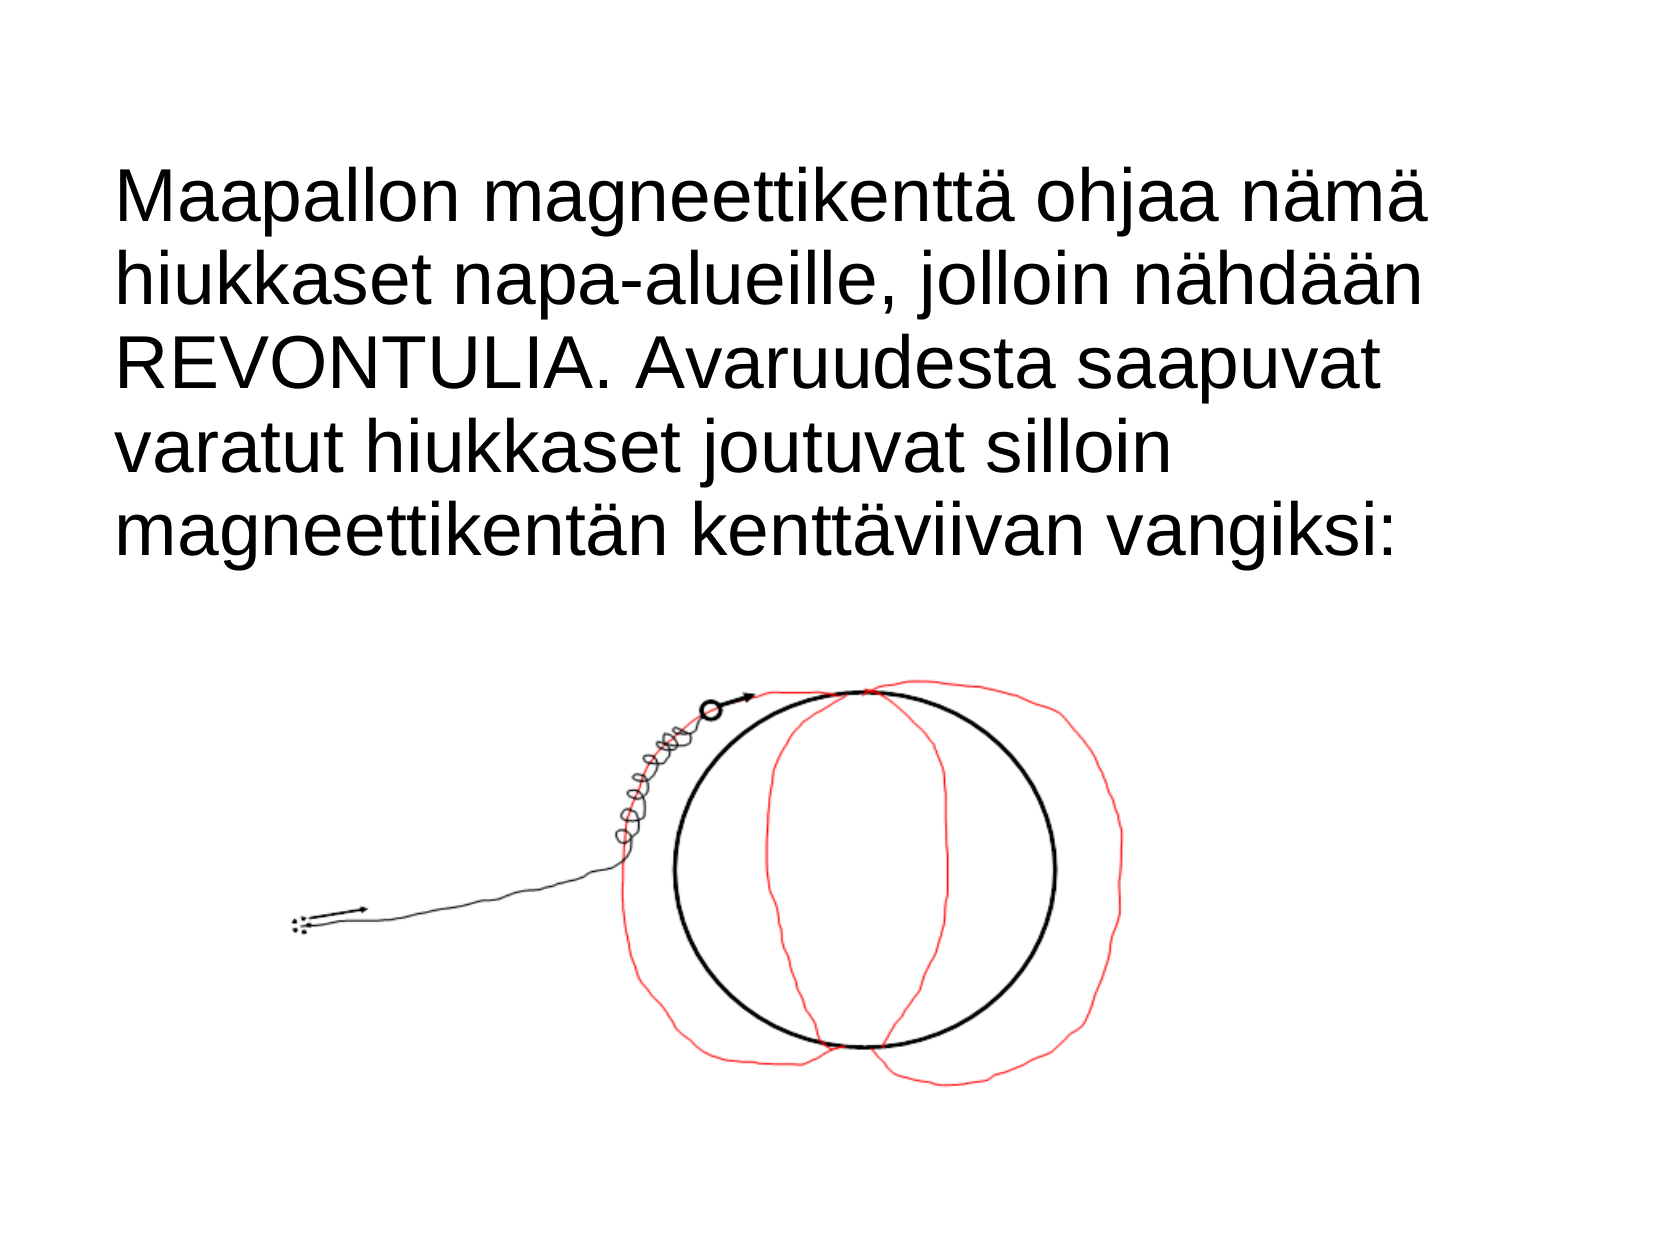

Maapallon magneettikenttä ohjaa nämä
hiukkaset napa-alueille, jolloin nähdään
REVONTULIA. Avaruudesta saapuvat varatut hiukkaset joutuvat silloin magneettikentän kenttäviivan vangiksi: